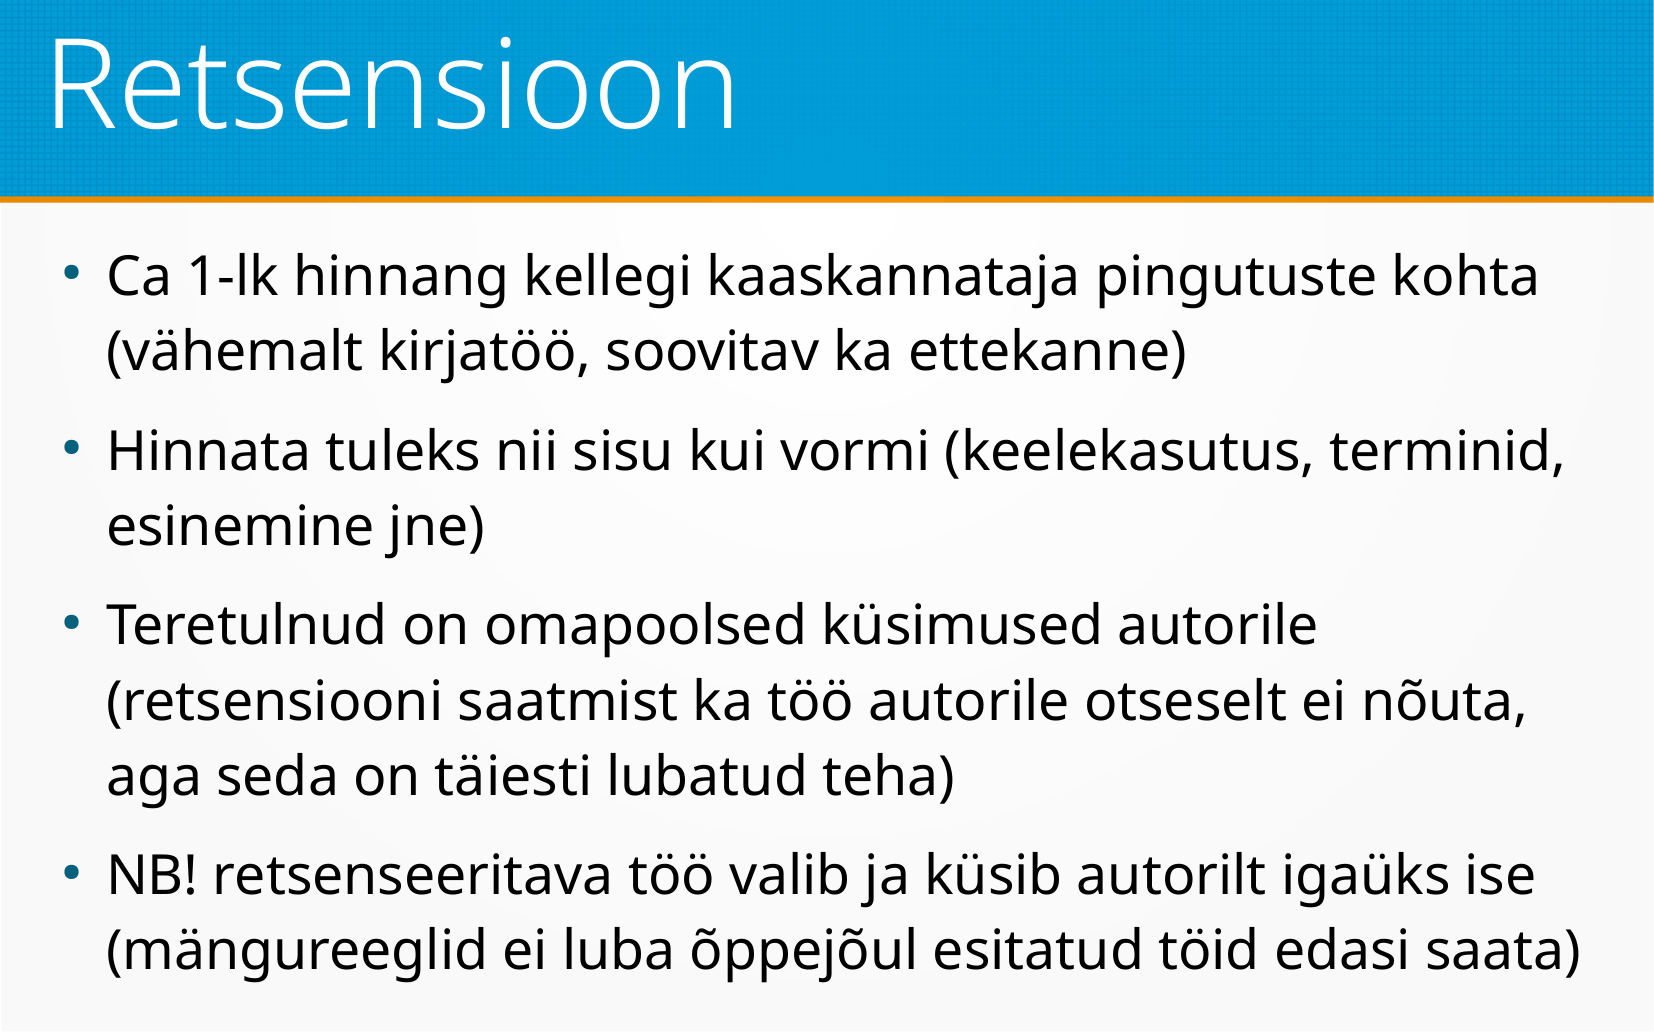

# Retsensioon
Ca 1-lk hinnang kellegi kaaskannataja pingutuste kohta (vähemalt kirjatöö, soovitav ka ettekanne)
Hinnata tuleks nii sisu kui vormi (keelekasutus, terminid, esinemine jne)
Teretulnud on omapoolsed küsimused autorile (retsensiooni saatmist ka töö autorile otseselt ei nõuta, aga seda on täiesti lubatud teha)
NB! retsenseeritava töö valib ja küsib autorilt igaüks ise (mängureeglid ei luba õppejõul esitatud töid edasi saata)